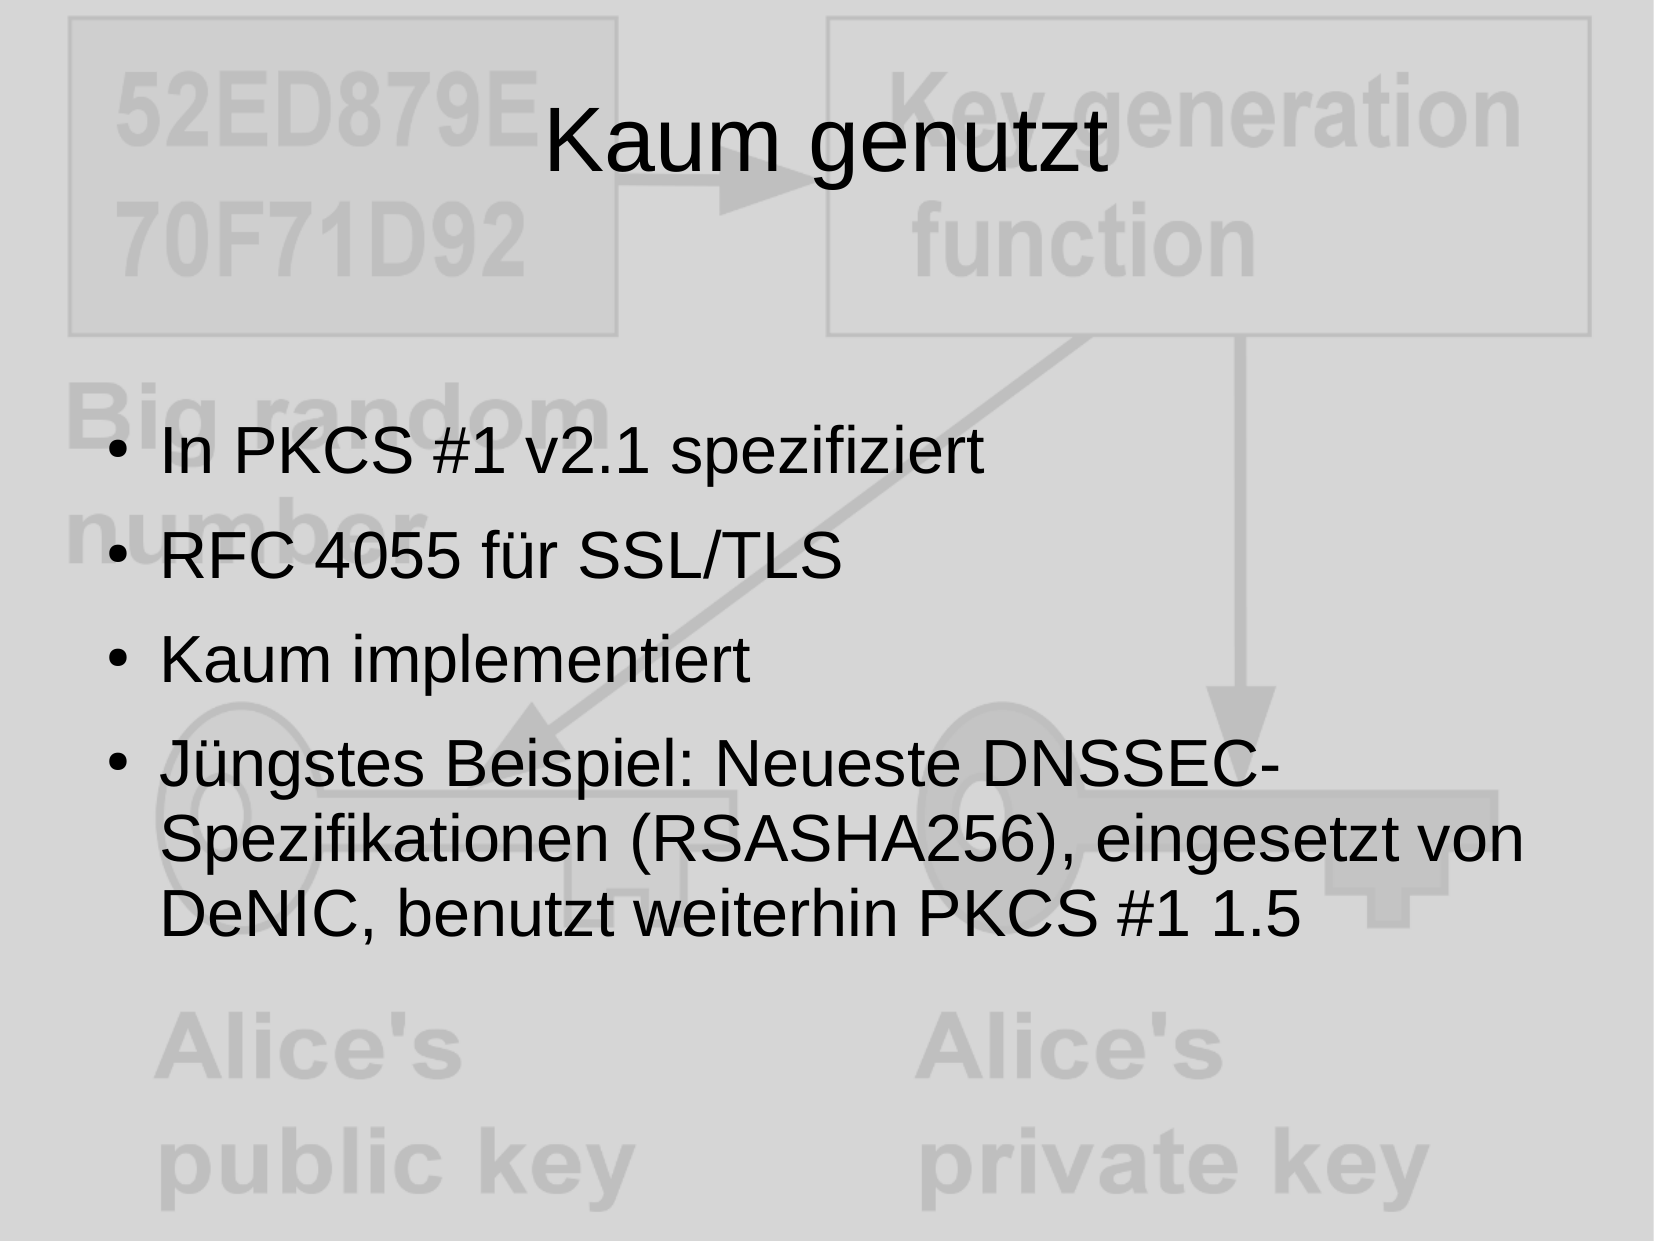

# Kaum genutzt
In PKCS #1 v2.1 spezifiziert
RFC 4055 für SSL/TLS
Kaum implementiert
Jüngstes Beispiel: Neueste DNSSEC-Spezifikationen (RSASHA256), eingesetzt von DeNIC, benutzt weiterhin PKCS #1 1.5